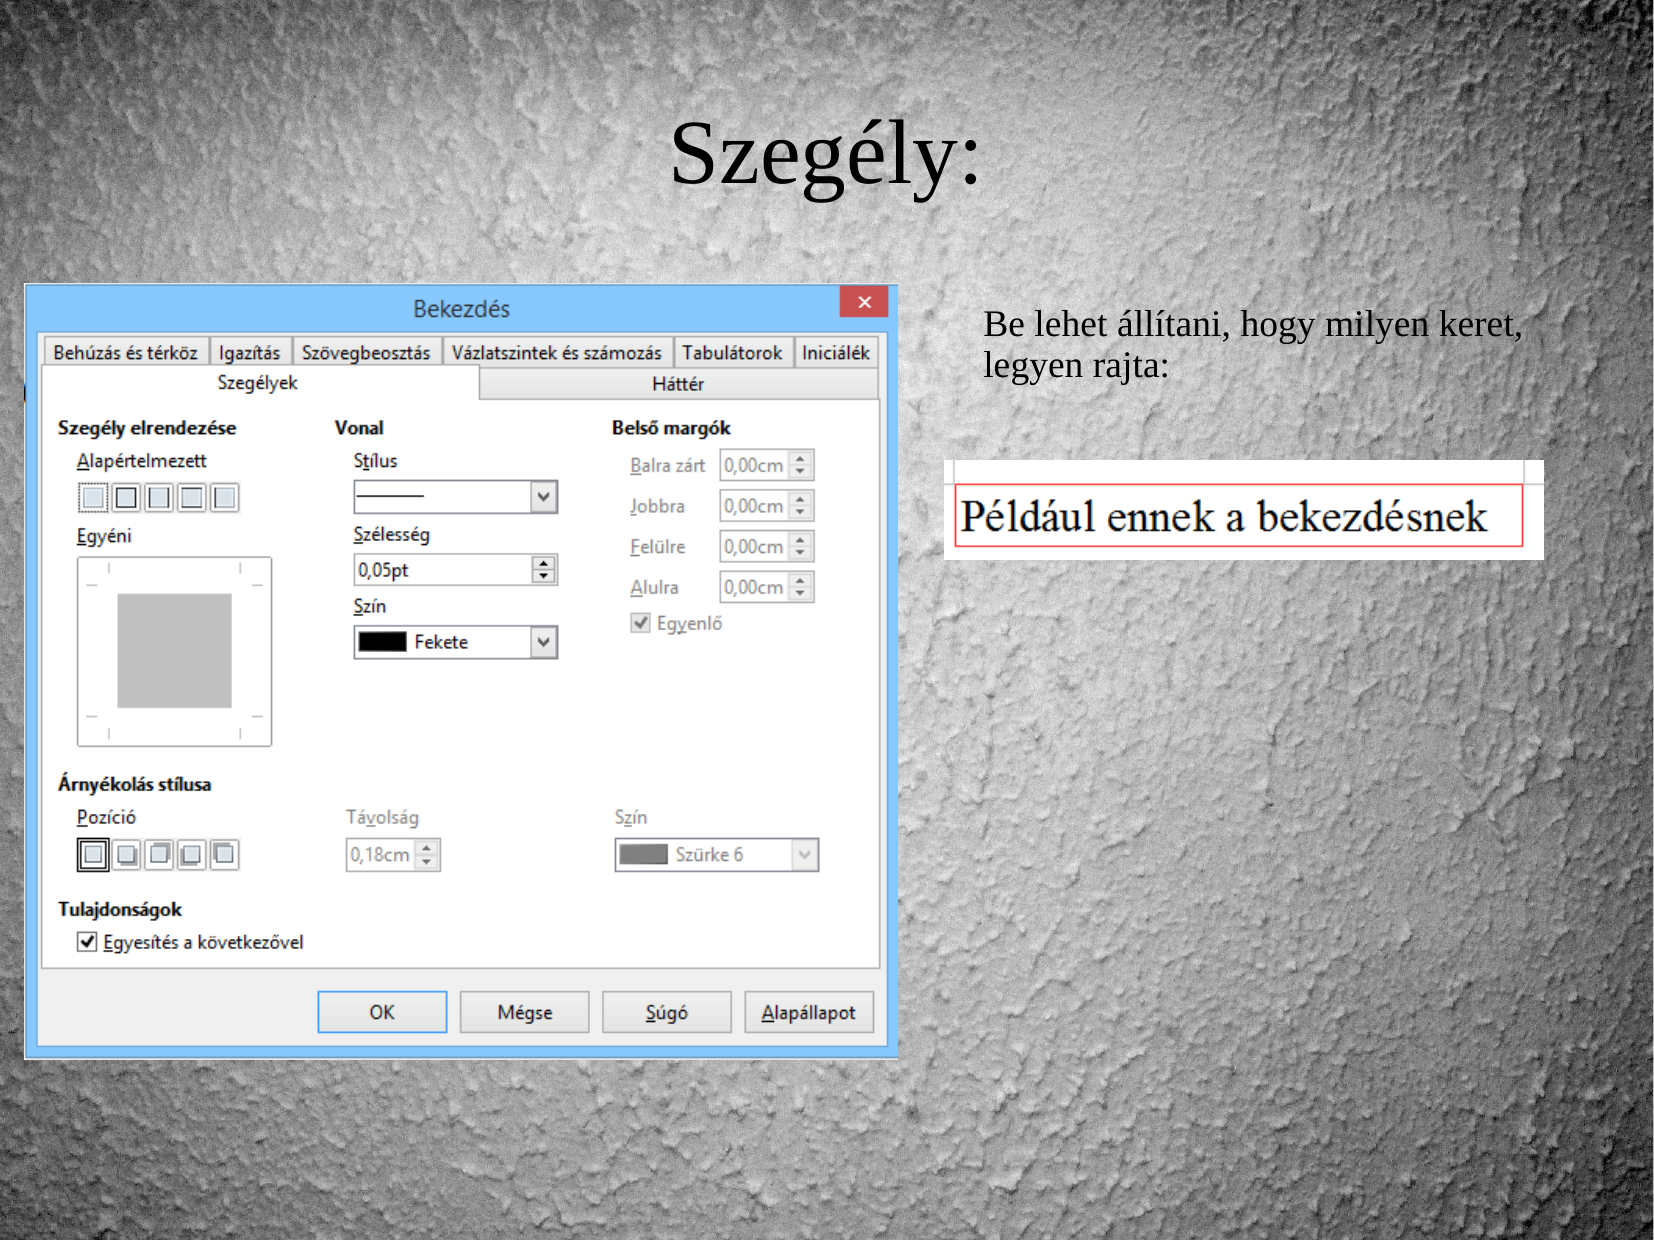

# Szegély:
Be lehet állítani, hogy milyen keret,
legyen rajta: